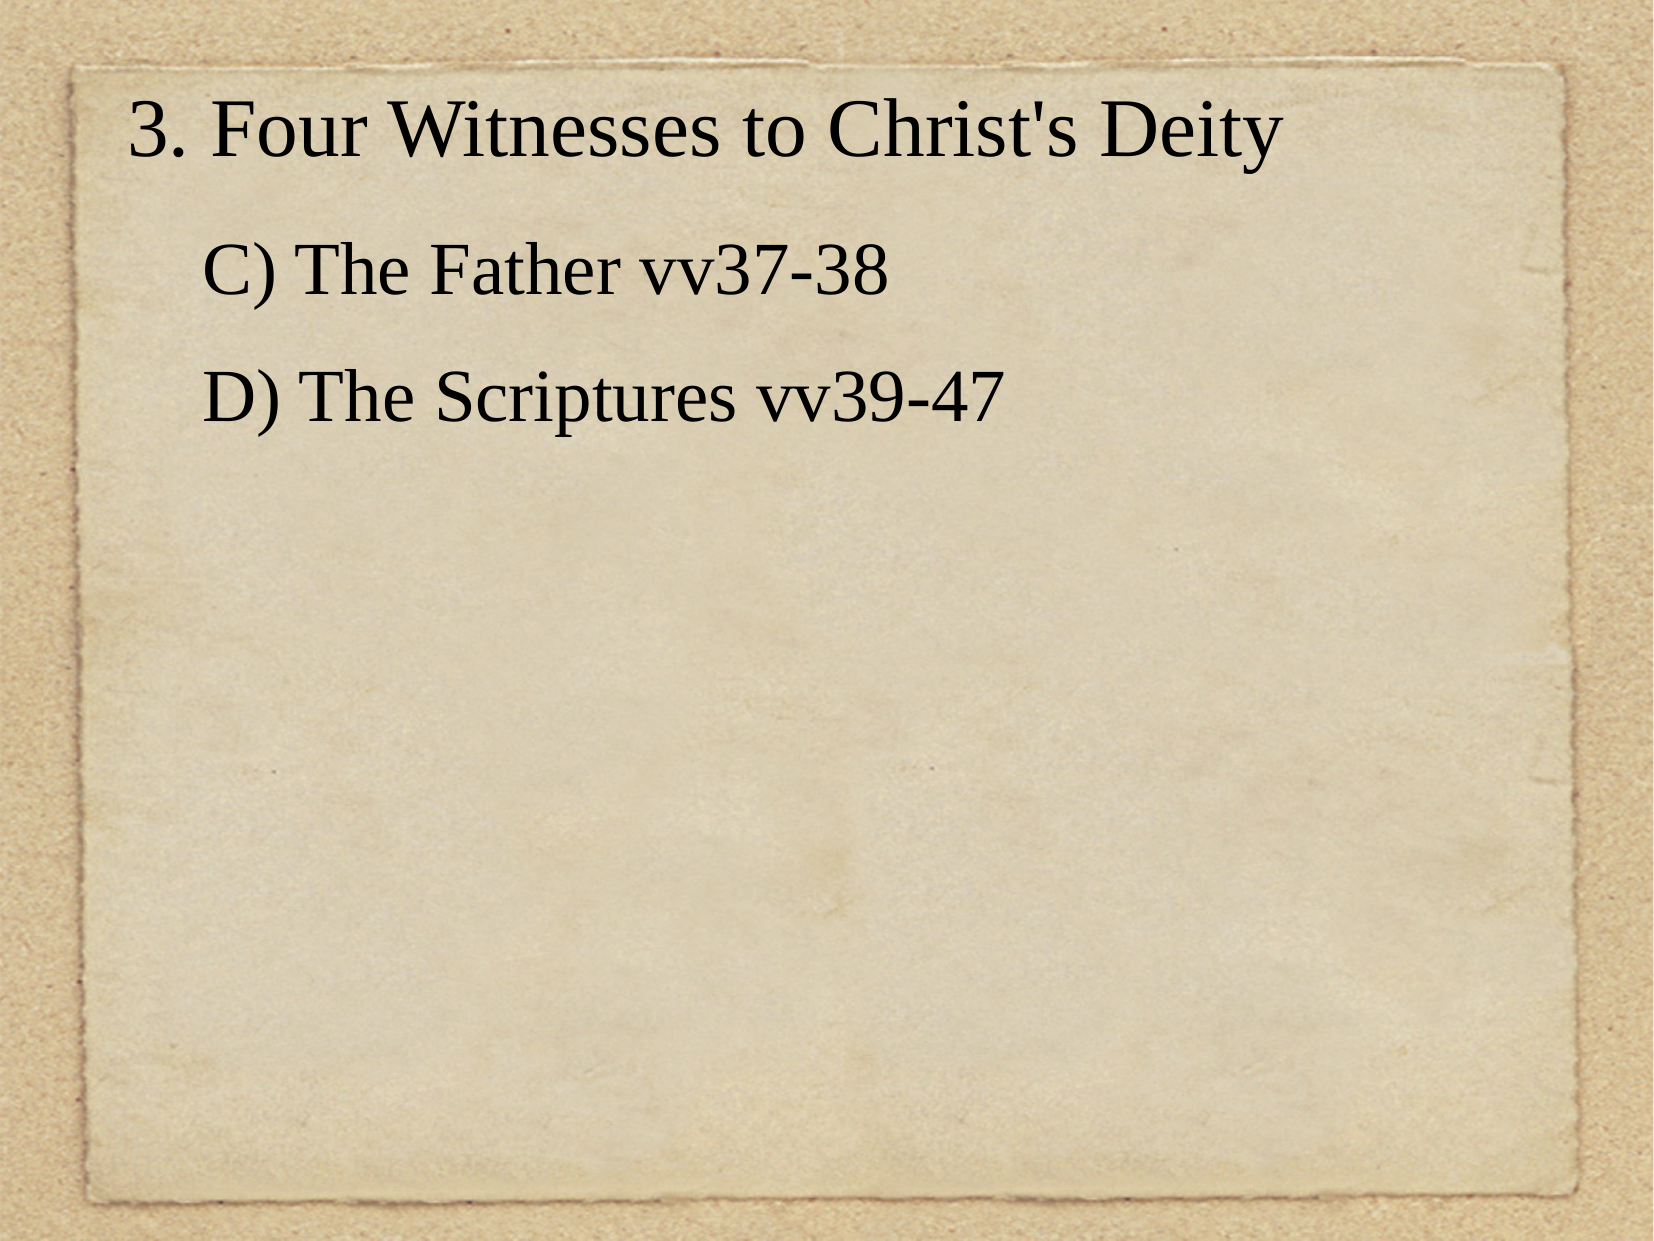

3. Four Witnesses to Christ's Deity
	C) The Father vv37-38
	D) The Scriptures vv39-47